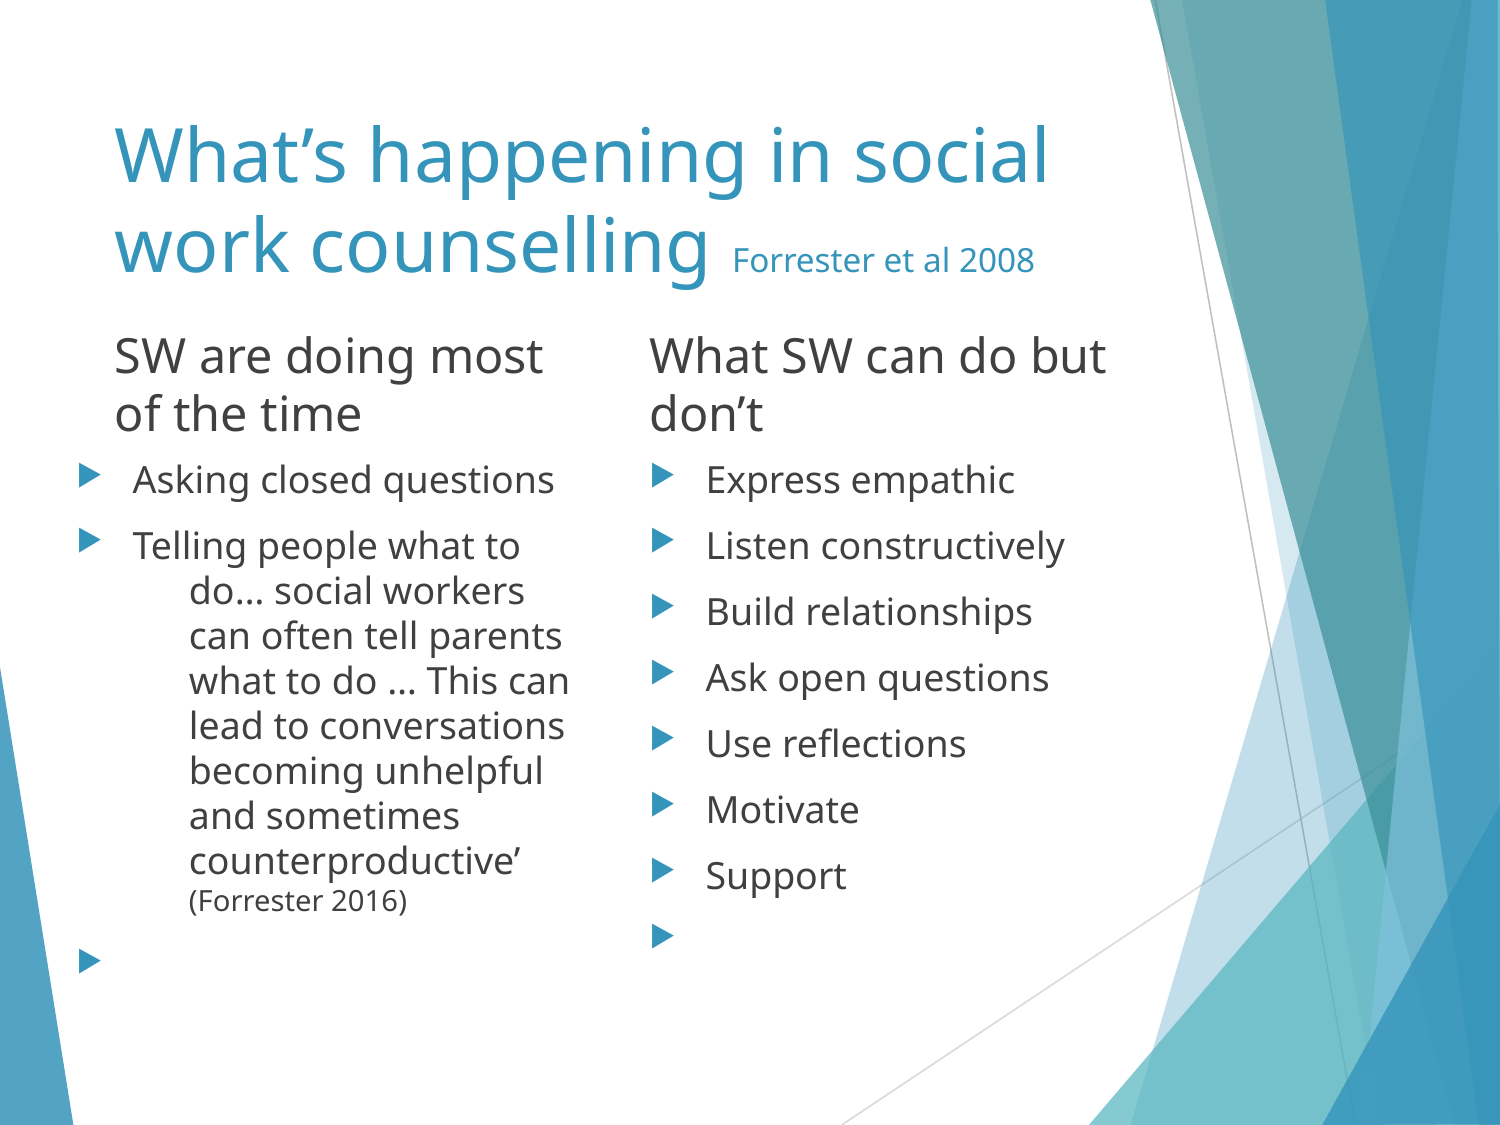

# What’s happening in social work counselling Forrester et al 2008
SW are doing most of the time
What SW can do but don’t
Asking closed questions
Telling people what to do… social workers can often tell parents what to do … This can lead to conversations becoming unhelpful and sometimes counterproductive’ (Forrester 2016)
Express empathic
Listen constructively
Build relationships
Ask open questions
Use reflections
Motivate
Support